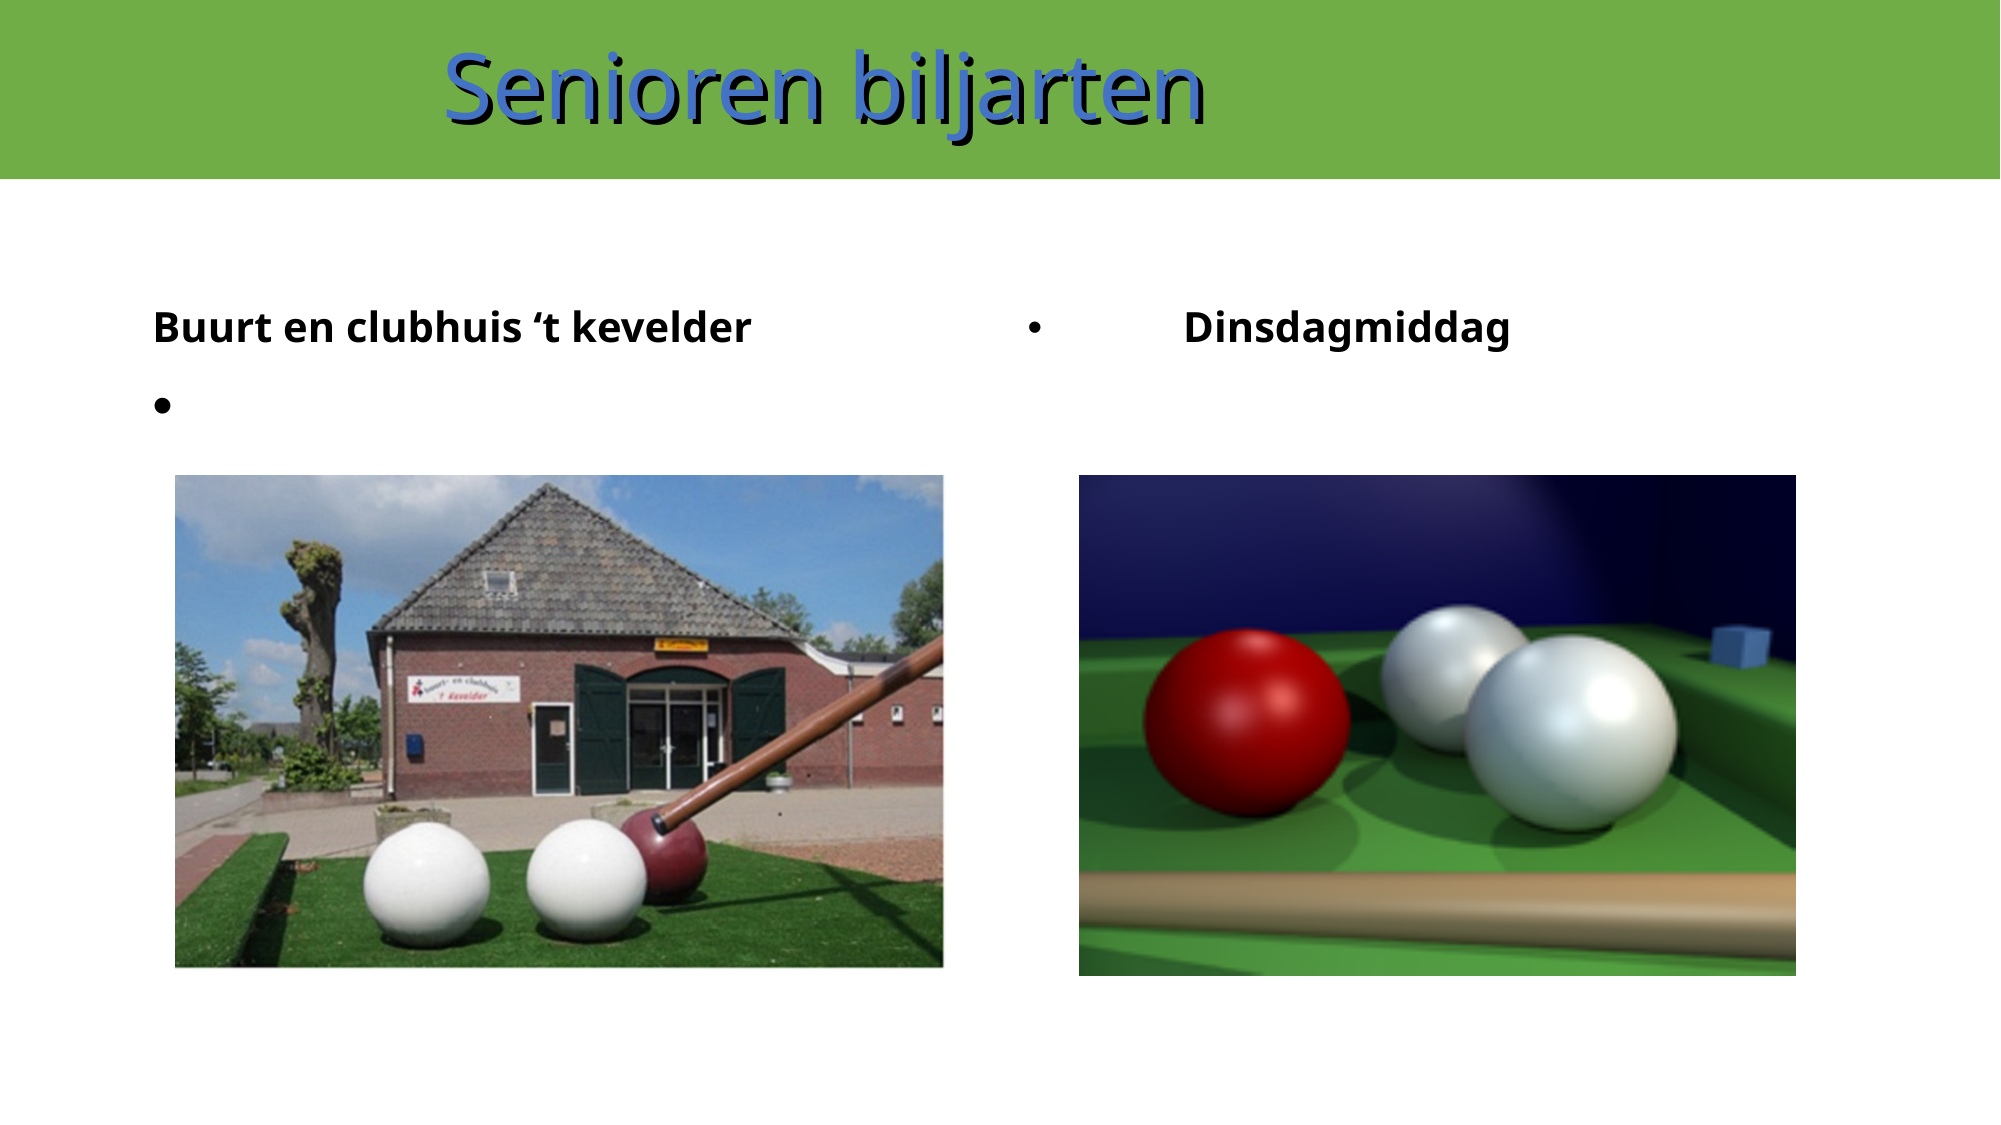

# Senioren biljarten
Buurt en clubhuis ‘t kevelder
 Dinsdagmiddag